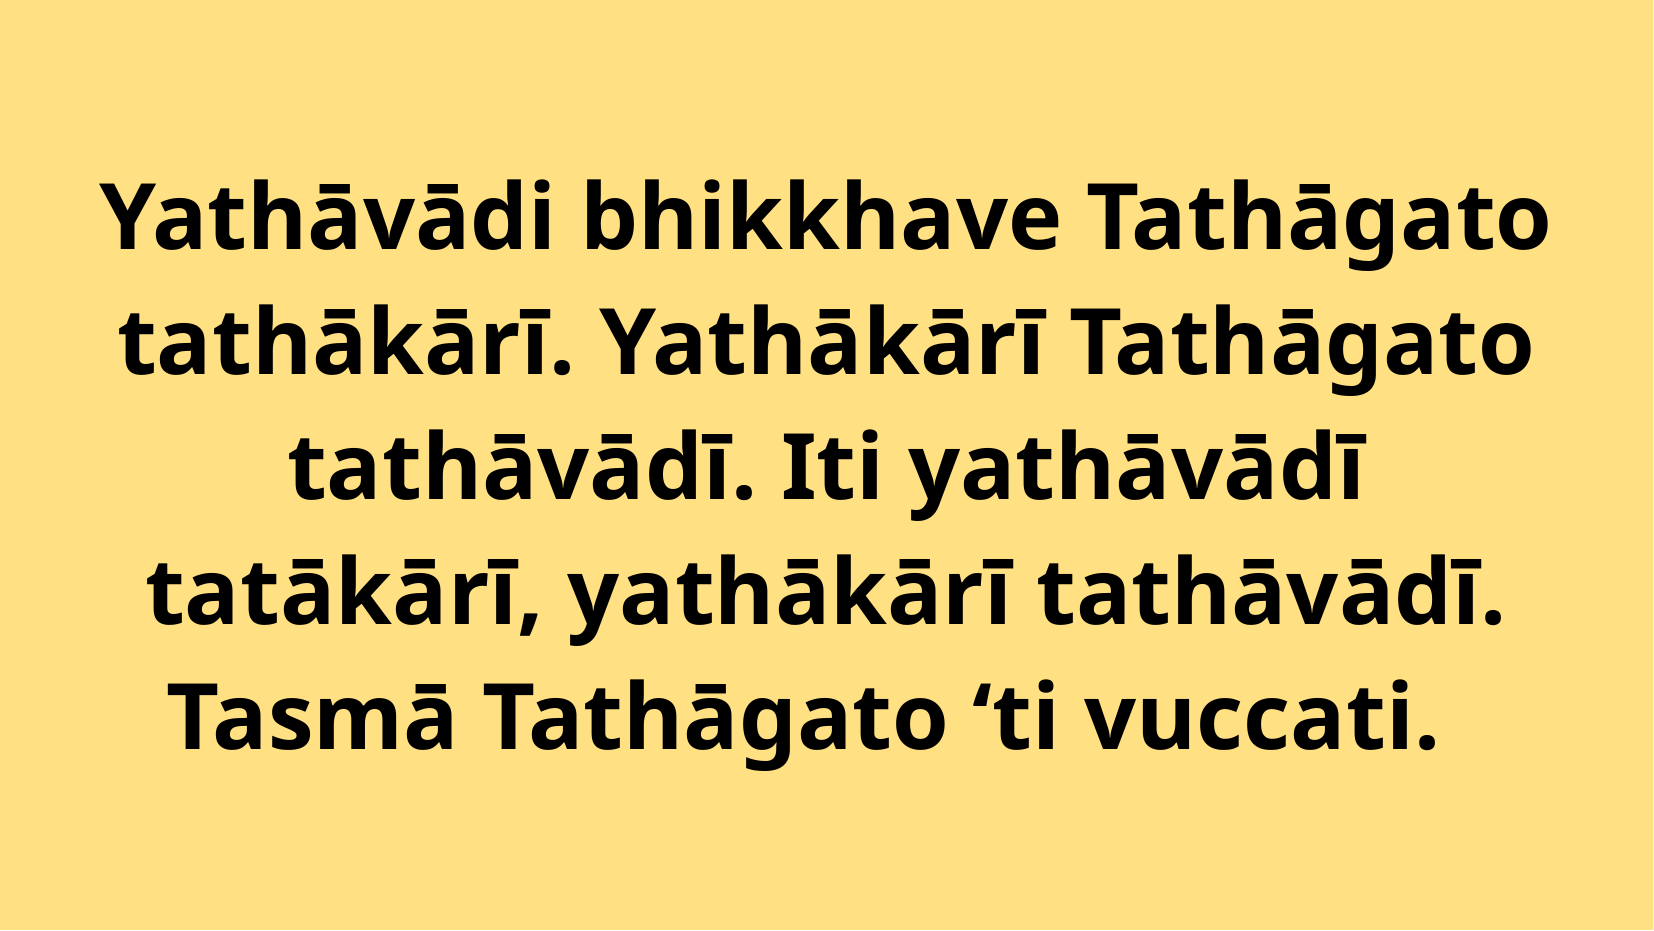

# Yathāvādi bhikkhave Tathāgato tathākārī. Yathākārī Tathāgato tathāvādī. Iti yathāvādī tatākārī, yathākārī tathāvādī. Tasmā Tathāgato ‘ti vuccati.